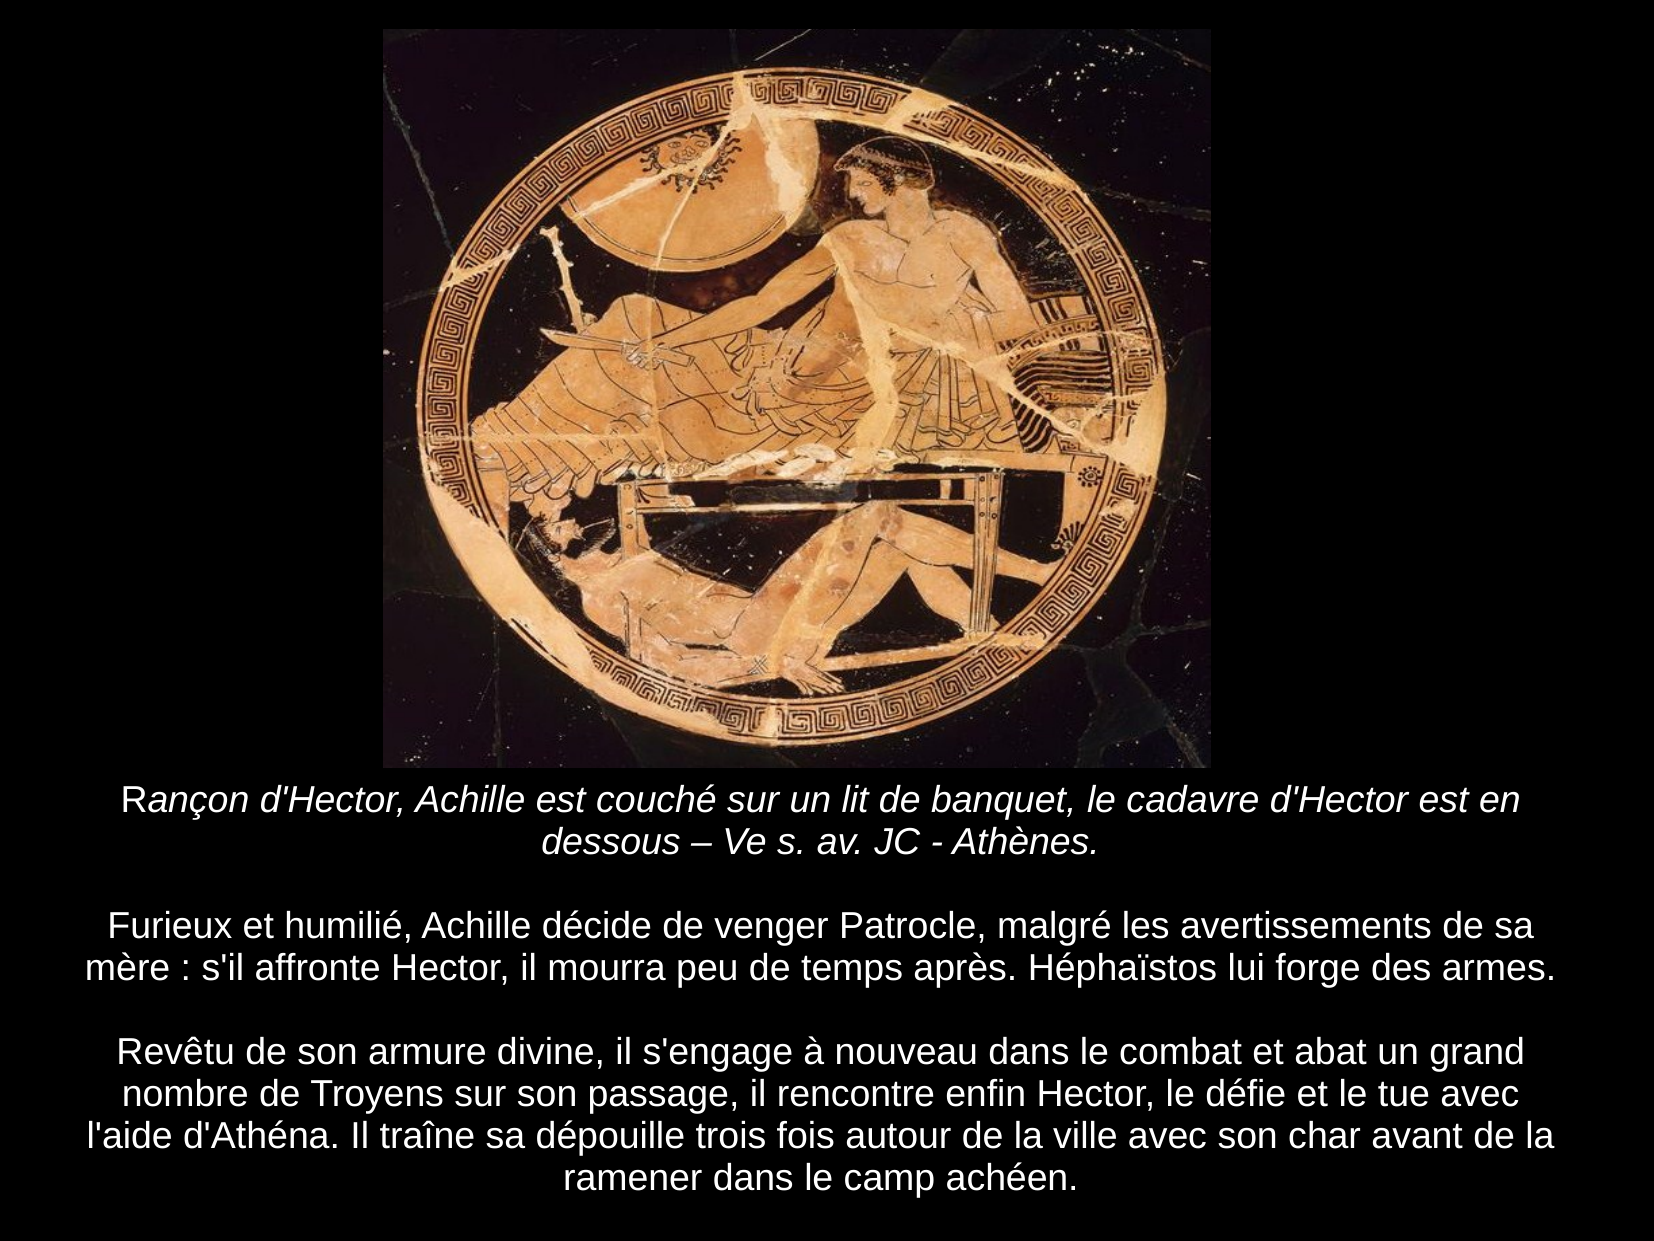

# Rançon d'Hector, Achille est couché sur un lit de banquet, le cadavre d'Hector est en dessous – Ve s. av. JC - Athènes. Furieux et humilié, Achille décide de venger Patrocle, malgré les avertissements de sa mère : s'il affronte Hector, il mourra peu de temps après. Héphaïstos lui forge des armes. Revêtu de son armure divine, il s'engage à nouveau dans le combat et abat un grand nombre de Troyens sur son passage, il rencontre enfin Hector, le défie et le tue avec l'aide d'Athéna. Il traîne sa dépouille trois fois autour de la ville avec son char avant de la ramener dans le camp achéen.